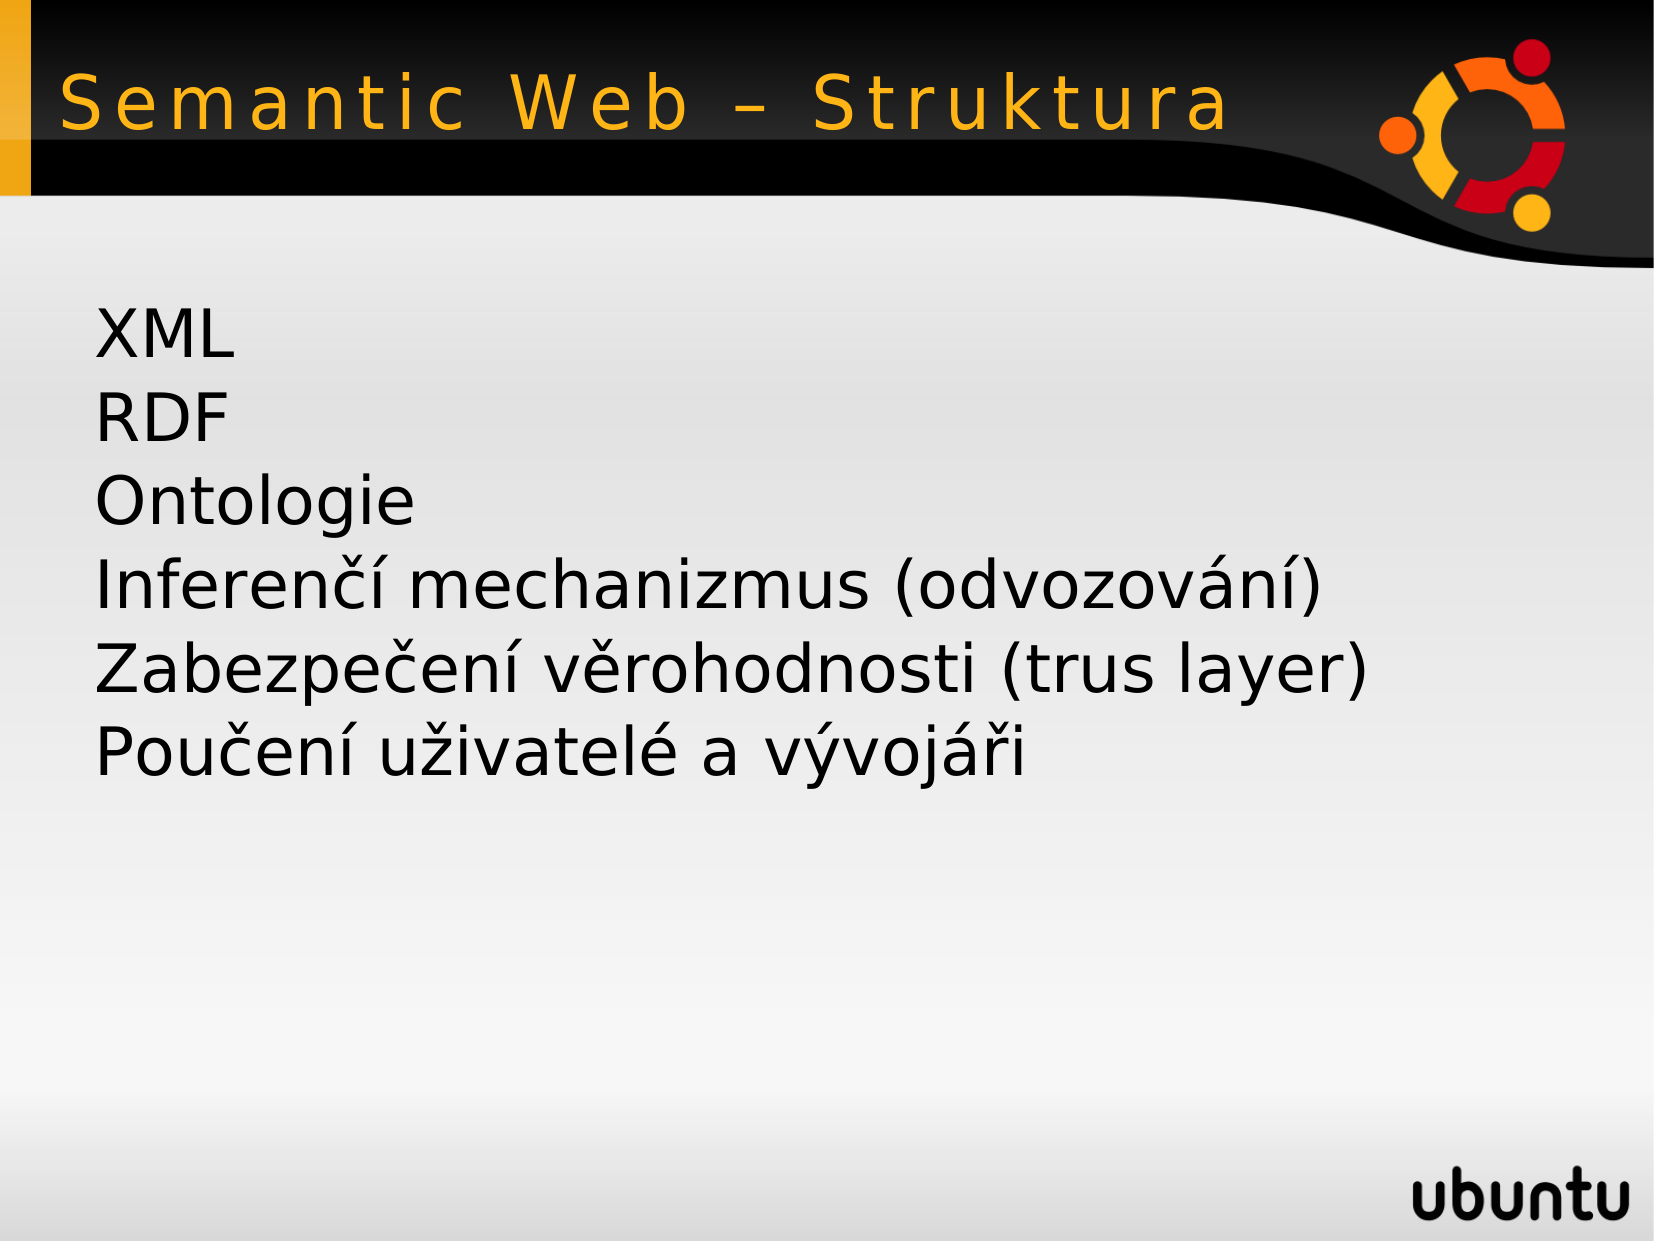

# Semantic Web – Struktura
XML
RDF
Ontologie
Inferenčí mechanizmus (odvozování)
Zabezpečení věrohodnosti (trus layer)
Poučení uživatelé a vývojáři